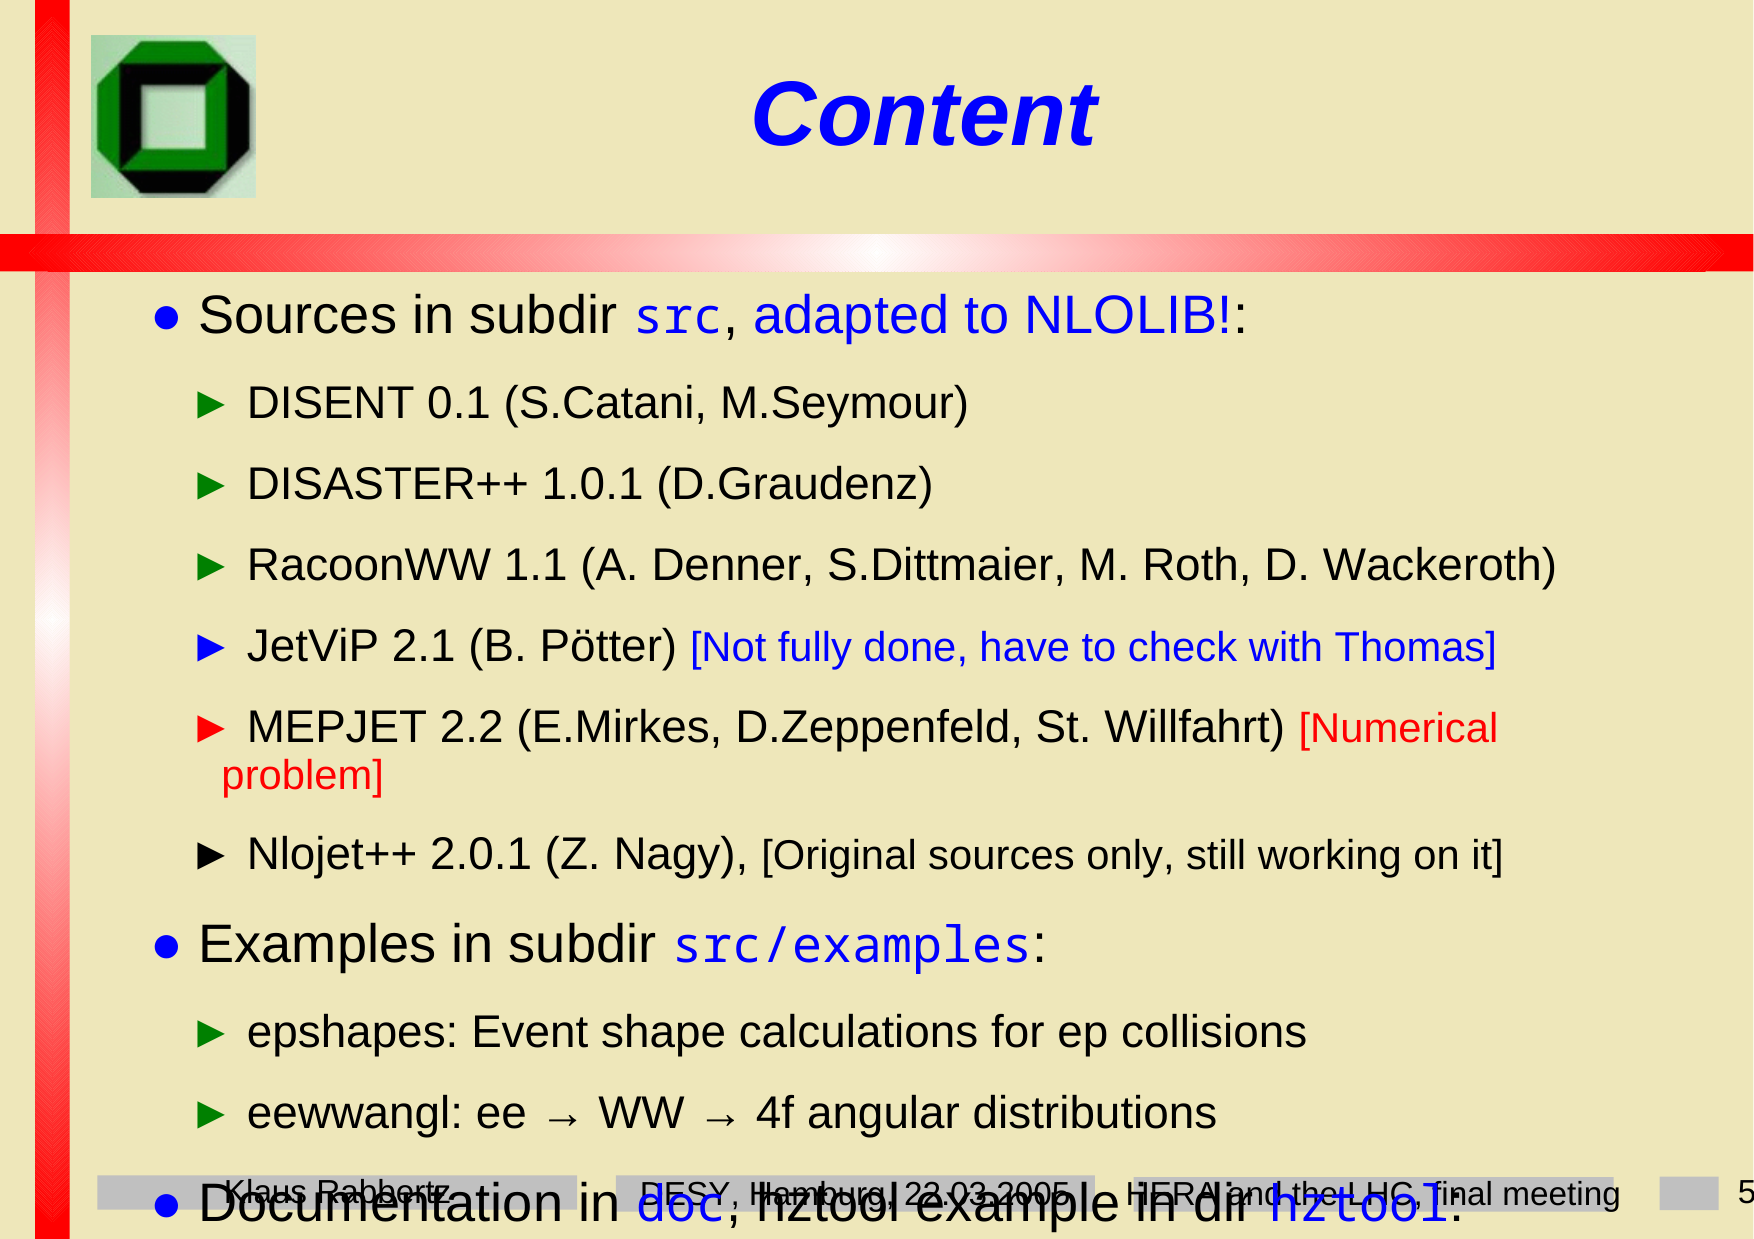

# Content
● Sources in subdir src, adapted to NLOLIB!:
 ► DISENT 0.1 (S.Catani, M.Seymour)
 ► DISASTER++ 1.0.1 (D.Graudenz)
 ► RacoonWW 1.1 (A. Denner, S.Dittmaier, M. Roth, D. Wackeroth)
 ► JetViP 2.1 (B. Pötter) [Not fully done, have to check with Thomas]
 ► MEPJET 2.2 (E.Mirkes, D.Zeppenfeld, St. Willfahrt) [Numerical problem]
 ► Nlojet++ 2.0.1 (Z. Nagy), [Original sources only, still working on it]
● Examples in subdir src/examples:
 ► epshapes: Event shape calculations for ep collisions
 ► eewwangl: ee → WW → 4f angular distributions
● Documentation in doc, hztool example in dir hztool: